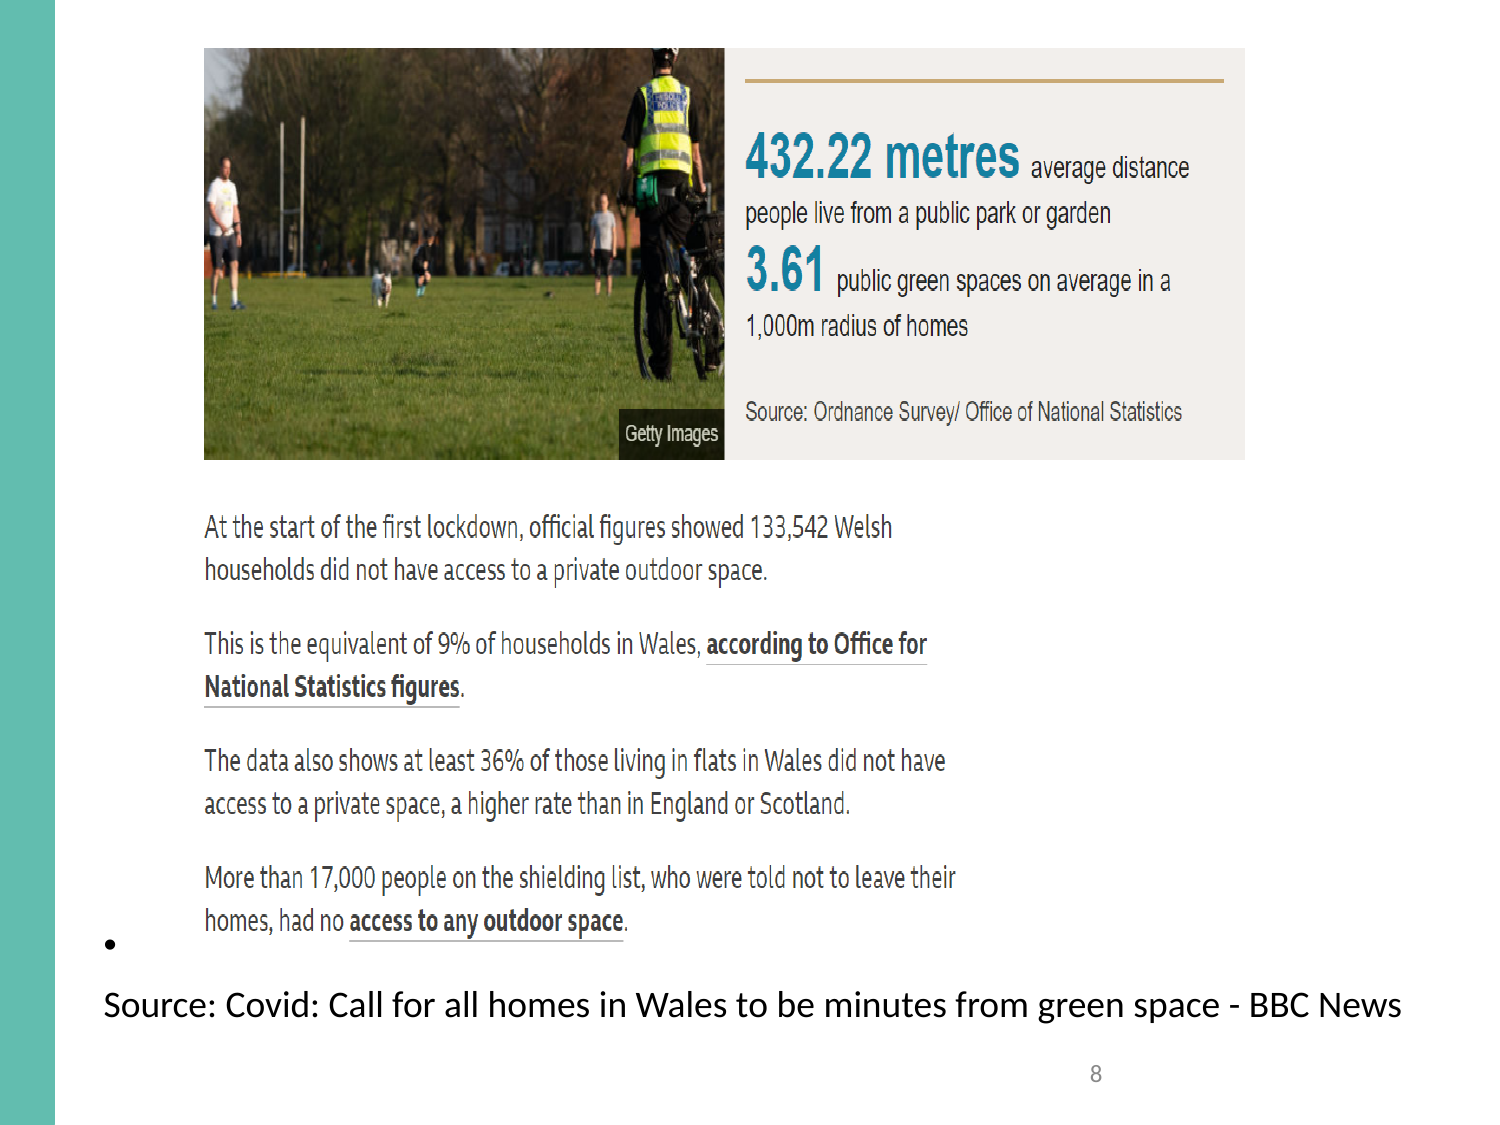

Source: Covid: Call for all homes in Wales to be minutes from green space - BBC News